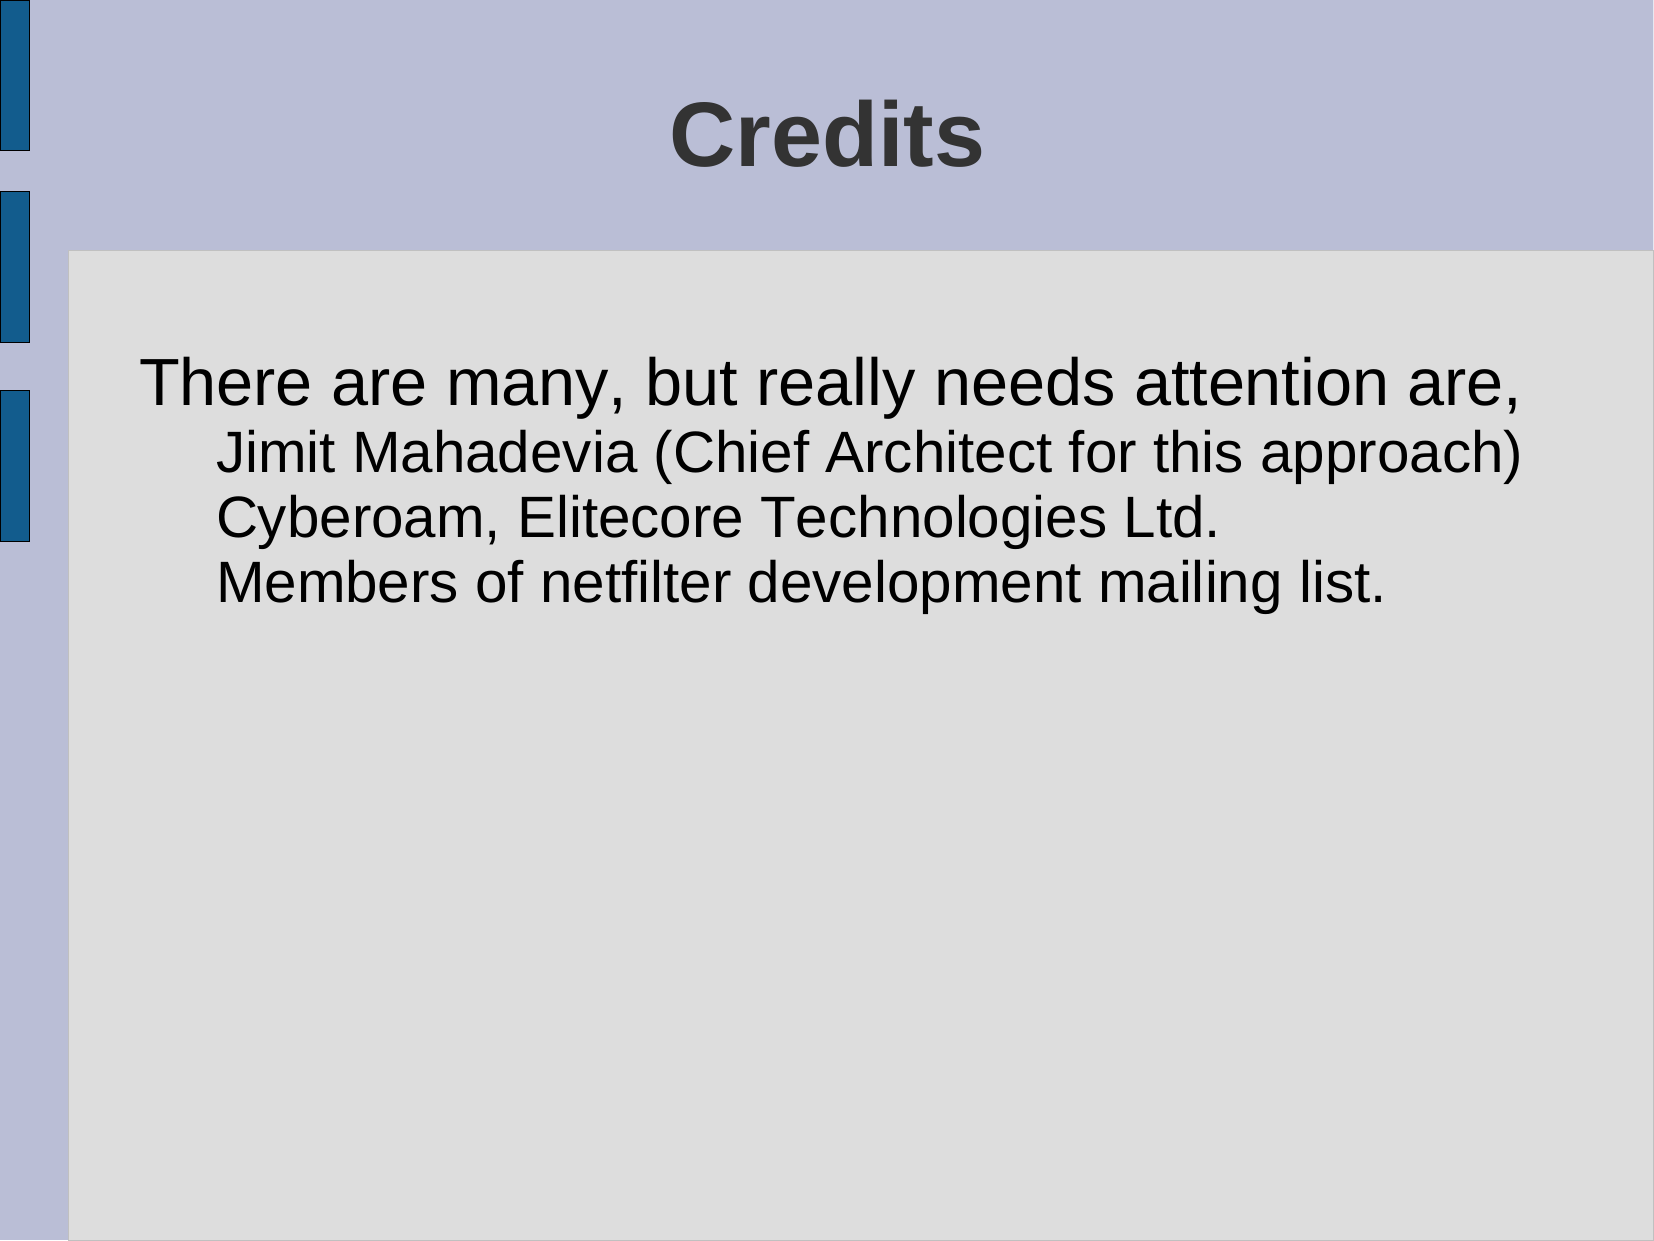

# Credits
There are many, but really needs attention are,
Jimit Mahadevia (Chief Architect for this approach)
Cyberoam, Elitecore Technologies Ltd.
Members of netfilter development mailing list.